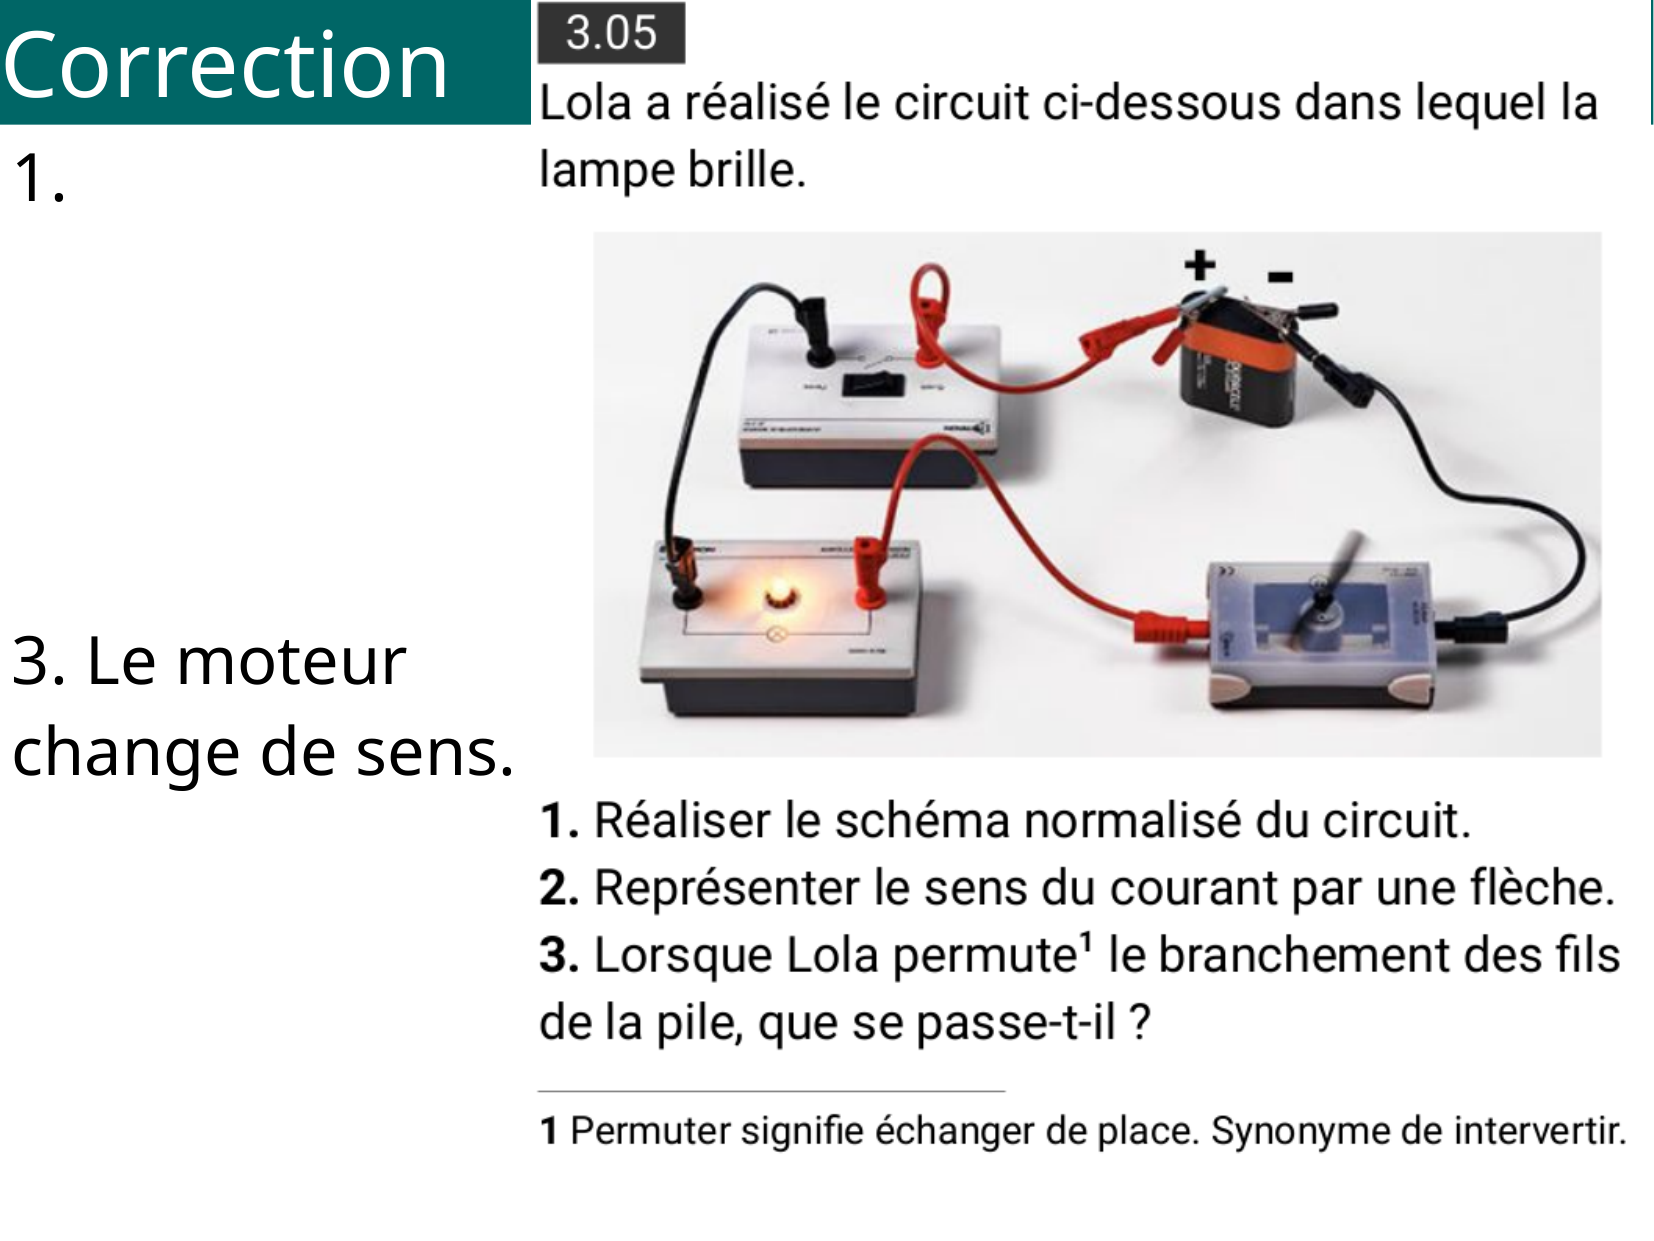

# Correction
1.
3. Le moteur
change de sens.